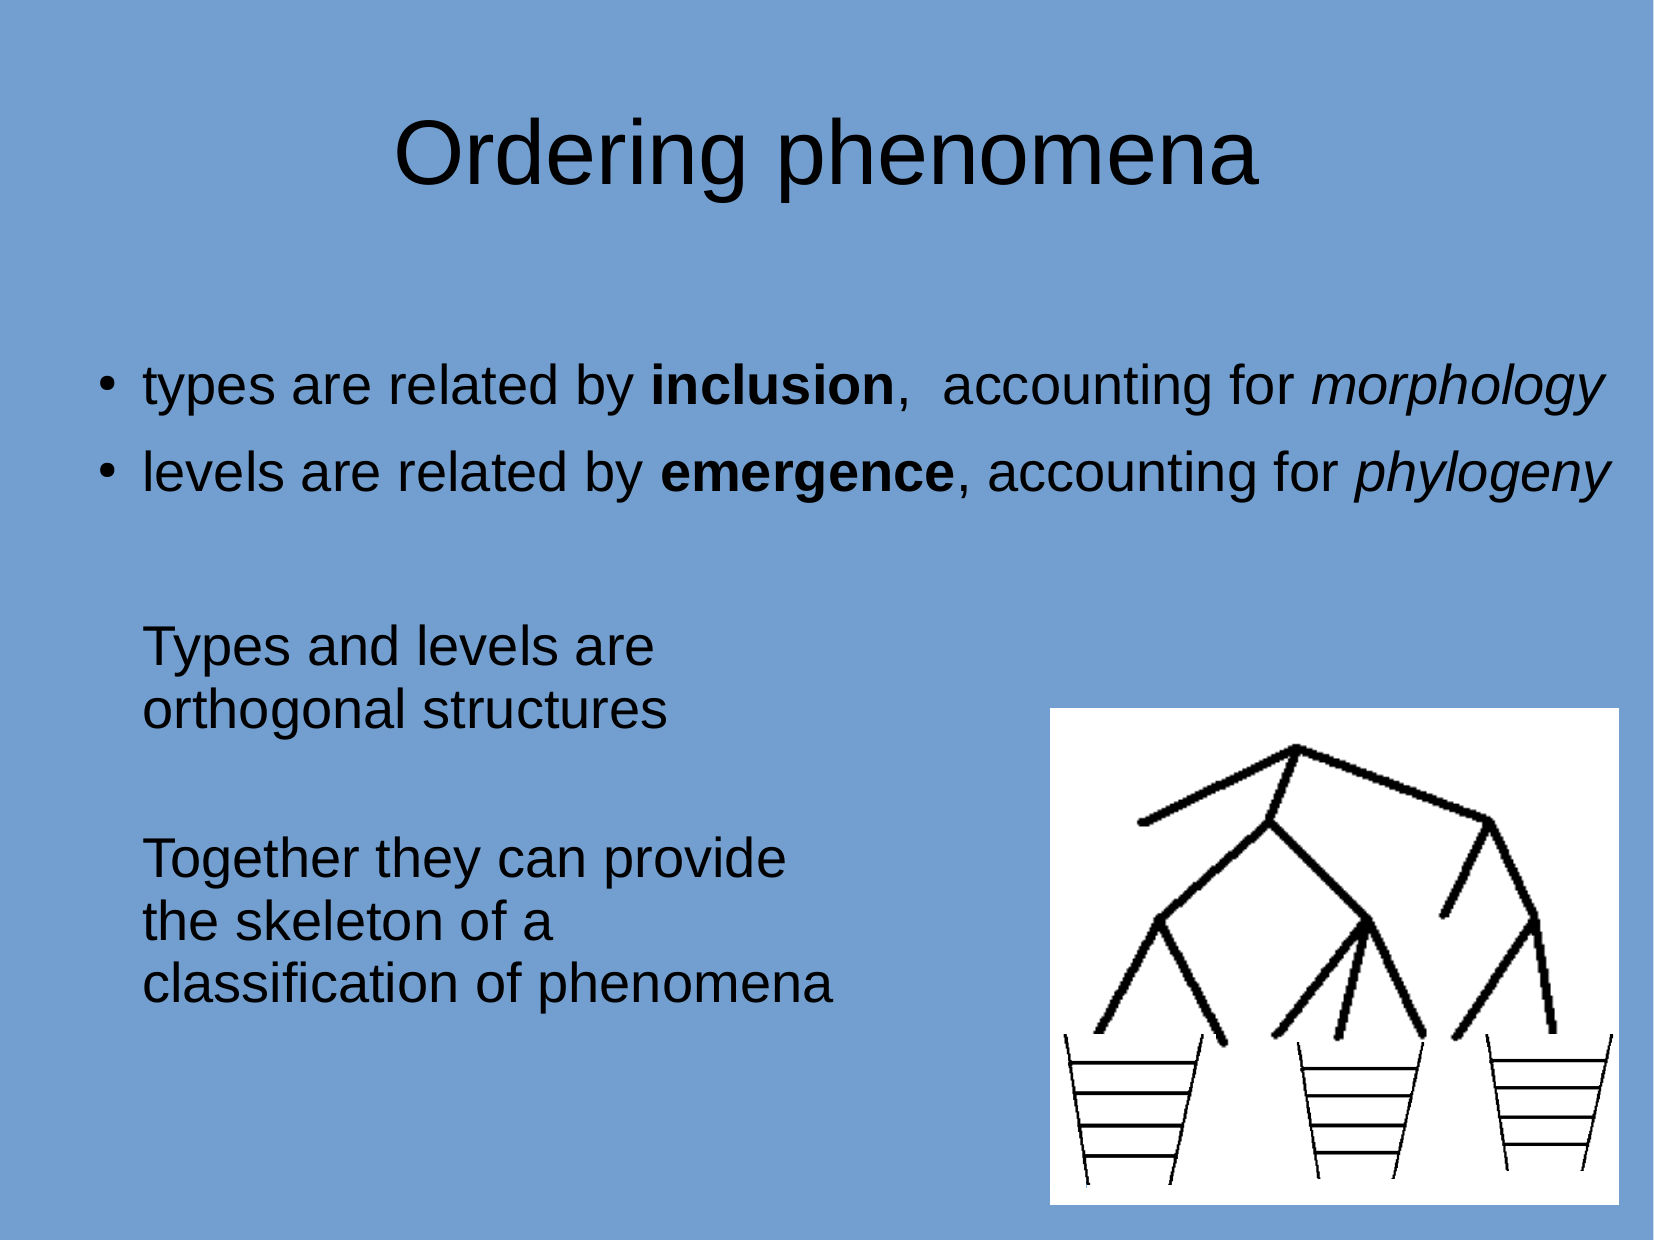

# Ordering phenomena
types are related by inclusion, accounting for morphology
levels are related by emergence, accounting for phylogeny
Types and levels are
orthogonal structures
Together they can provide
the skeleton of a
classification of phenomena